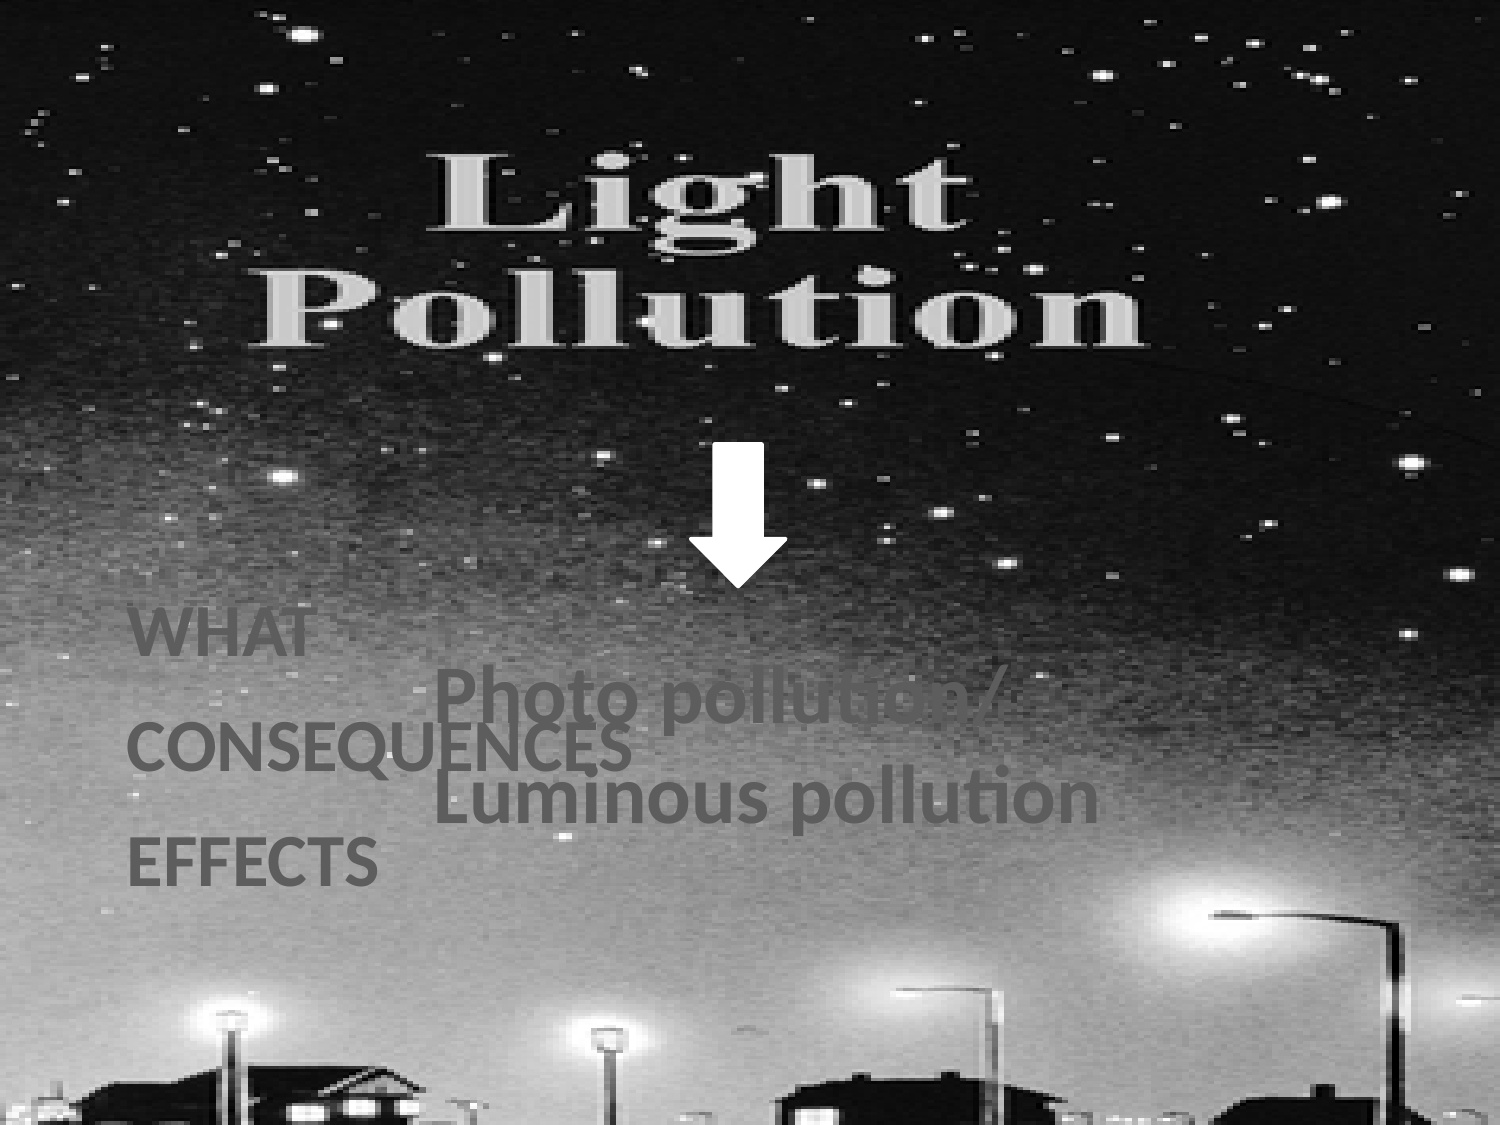

WHAT
CONSEQUENCES
EFFECTS
Photo pollution/ Luminous pollution